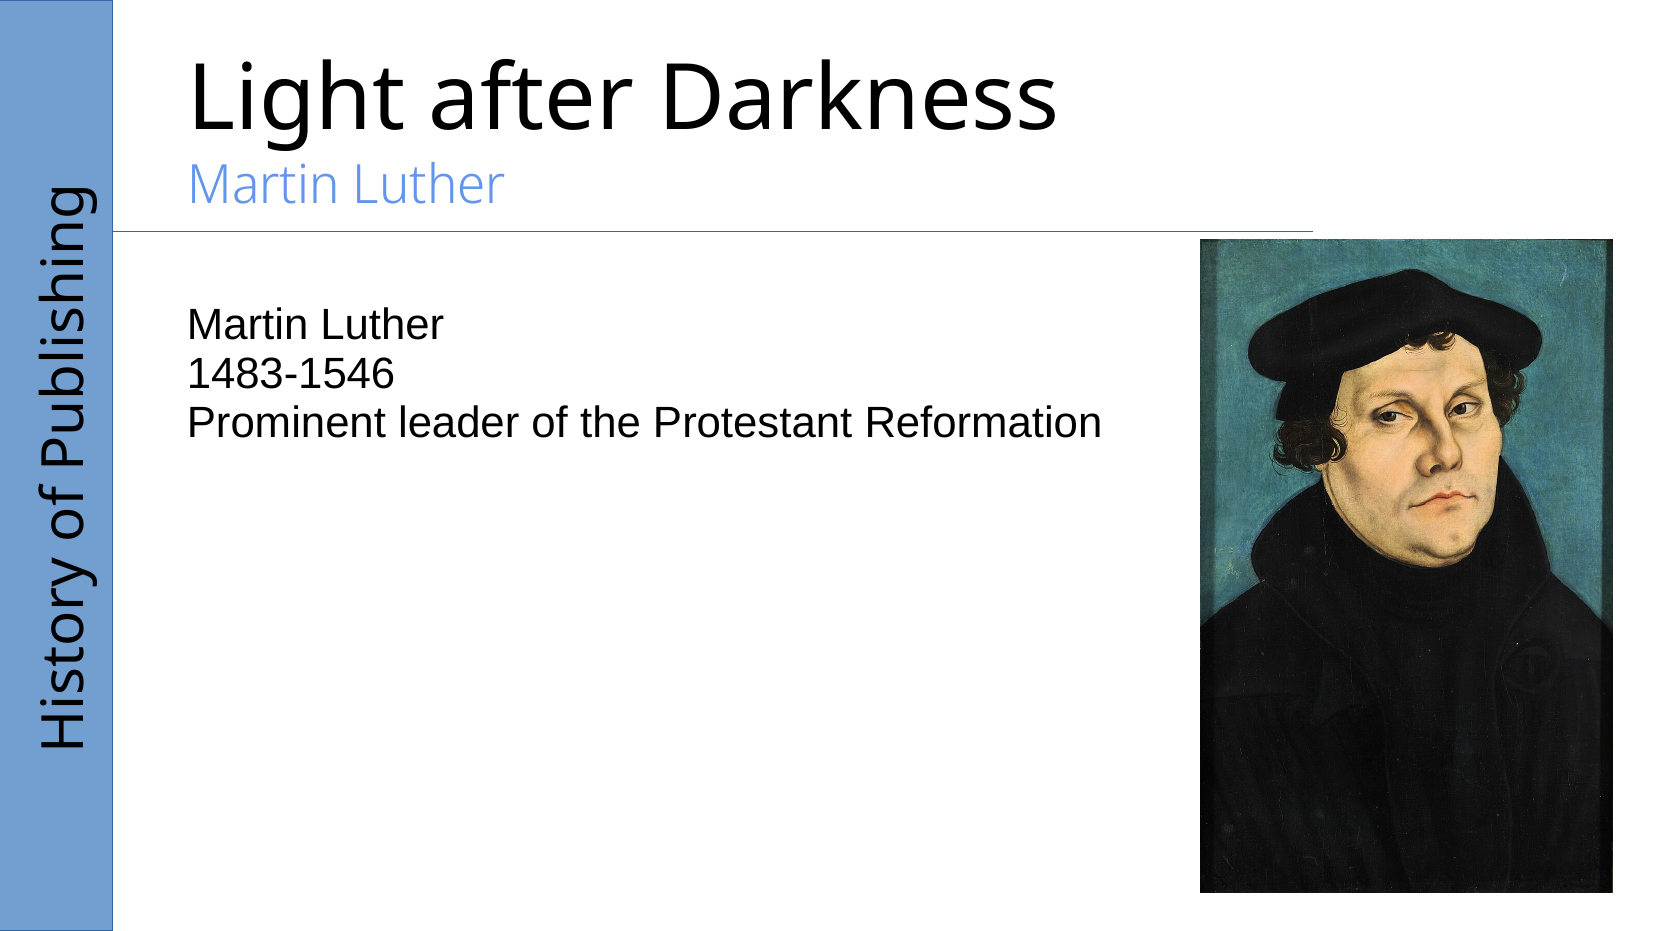

# Light after Darkness
Martin Luther
Martin Luther
1483-1546
Prominent leader of the Protestant Reformation
History of Publishing